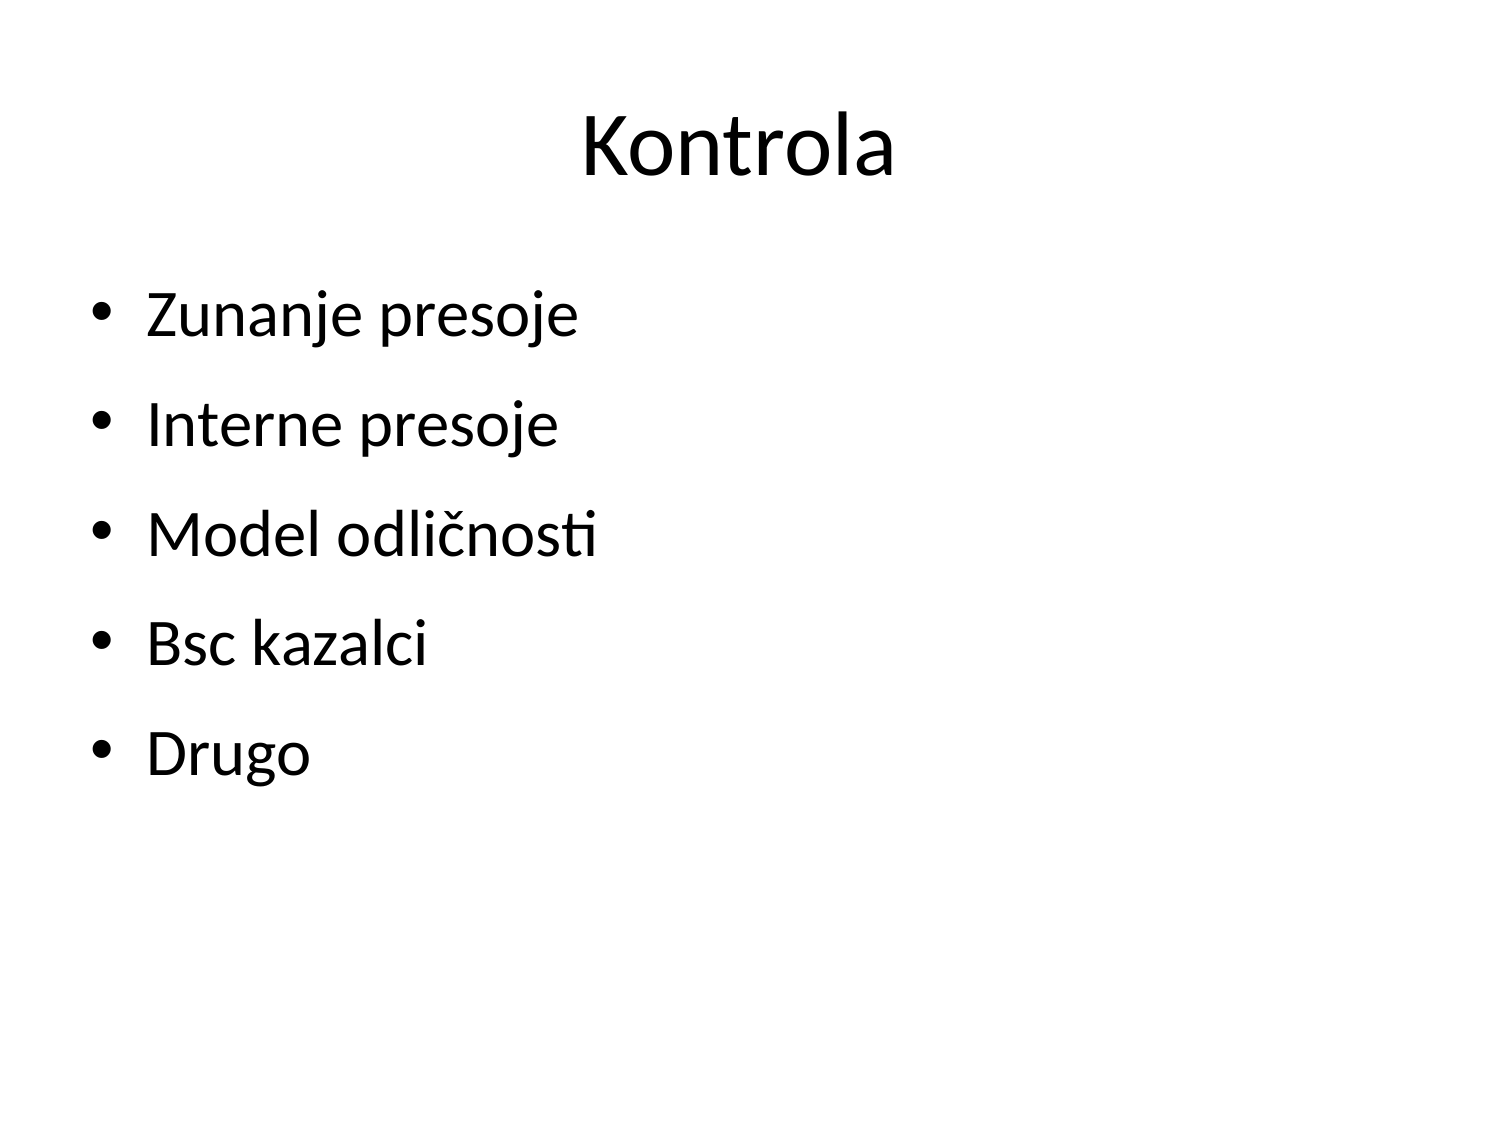

# Kontrola
Zunanje presoje
Interne presoje
Model odličnosti
Bsc kazalci
Drugo